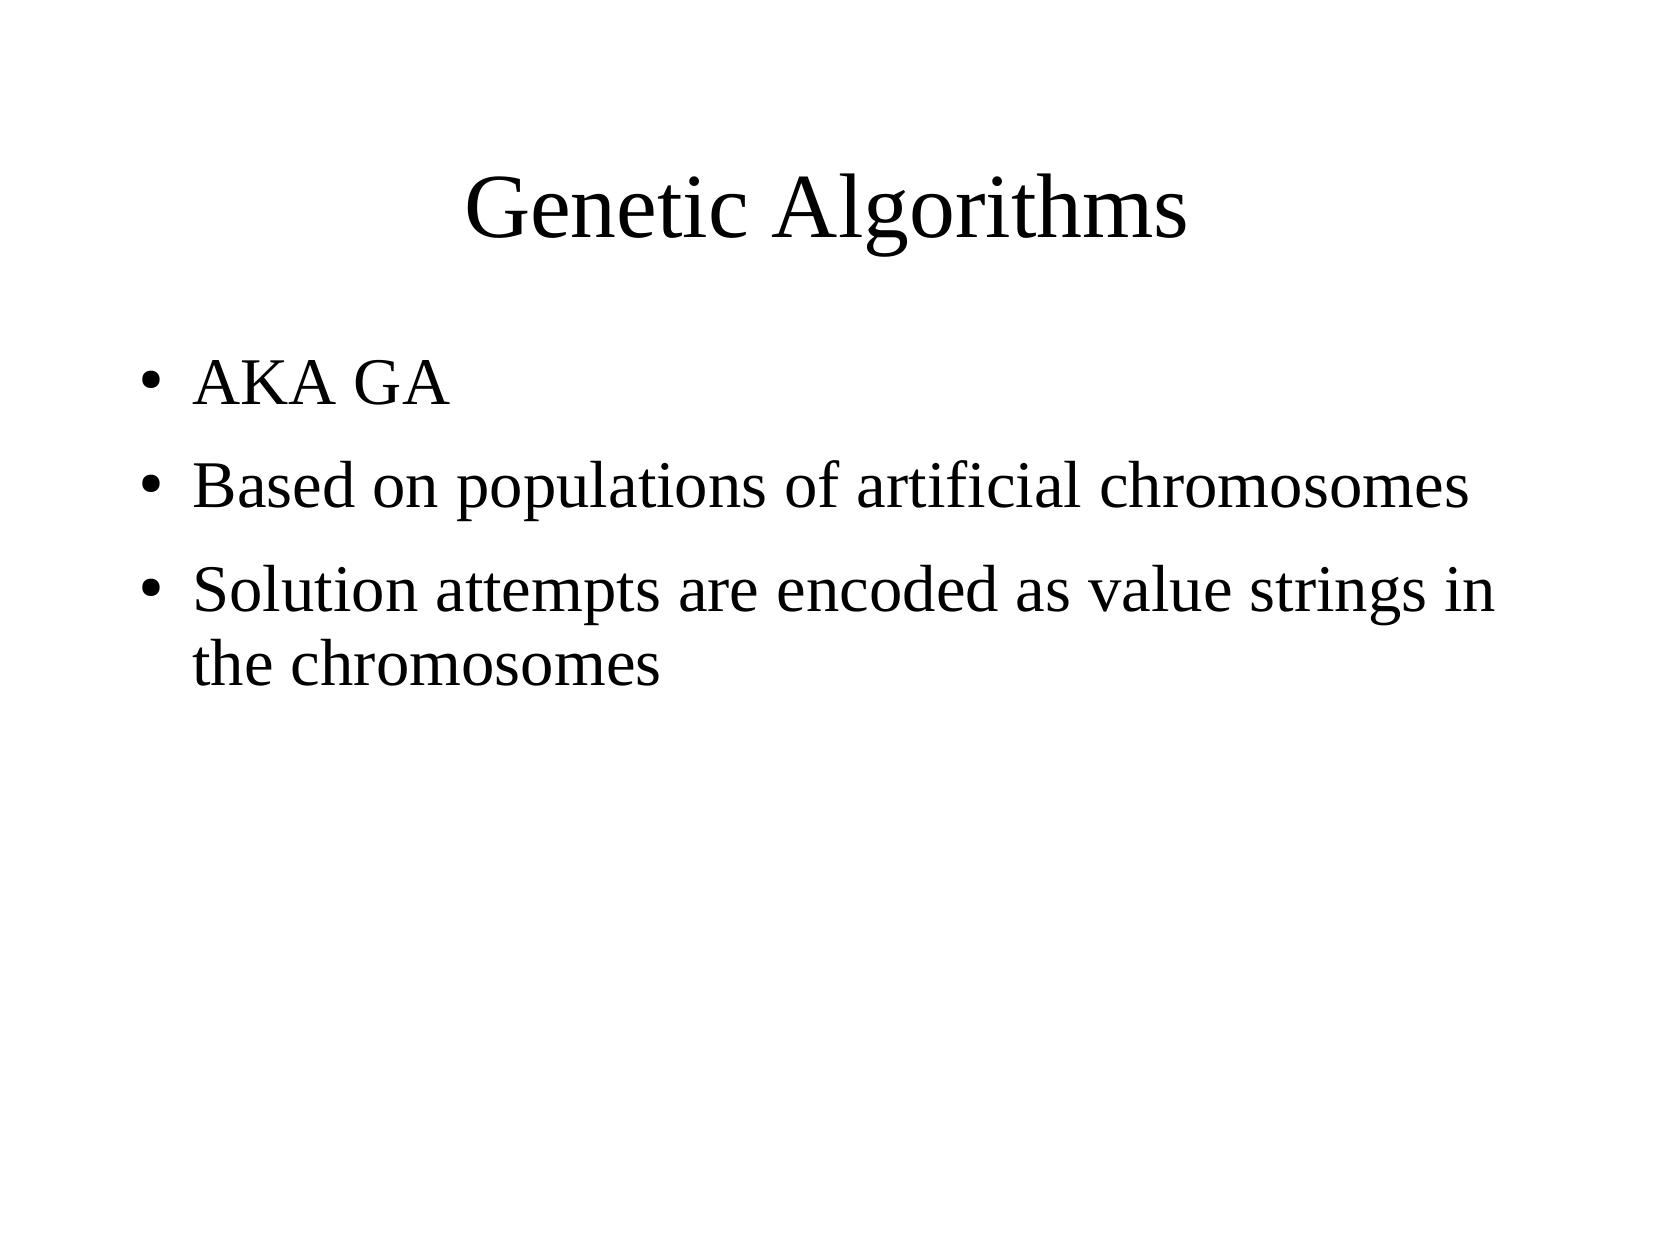

# Genetic Algorithms
AKA GA
Based on populations of artificial chromosomes
Solution attempts are encoded as value strings in the chromosomes